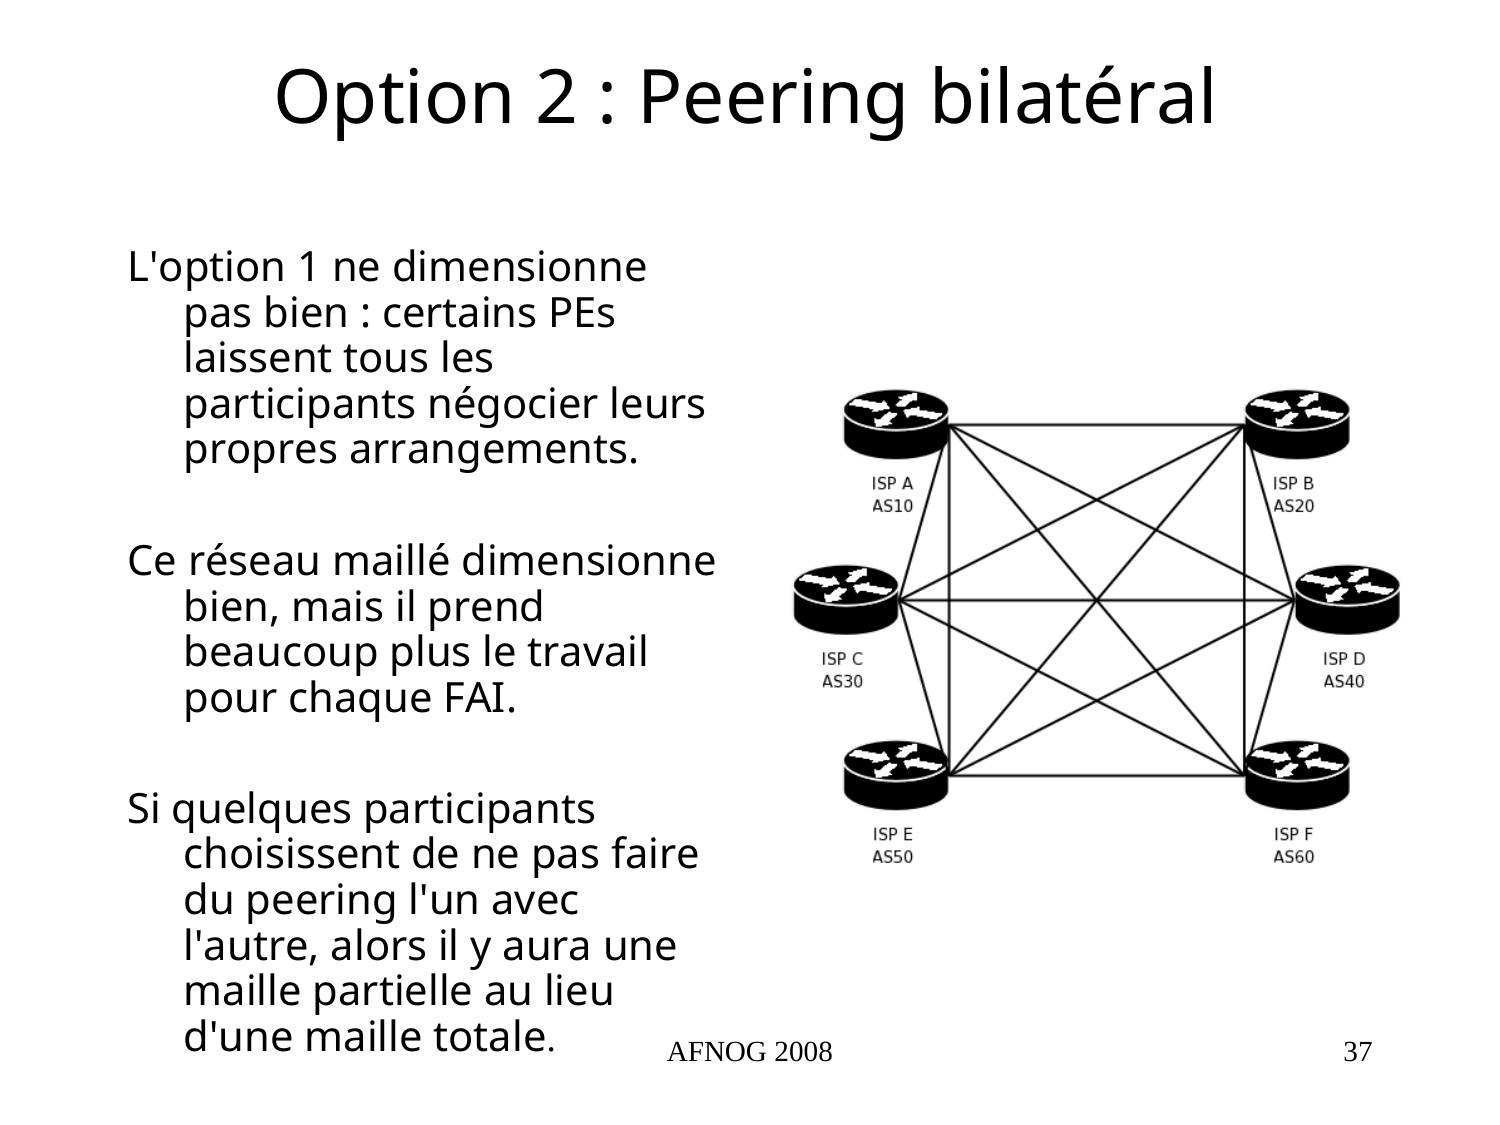

# Option 2 : Peering bilatéral
L'option 1 ne dimensionne pas bien : certains PEs laissent tous les participants négocier leurs propres arrangements.
Ce réseau maillé dimensionne bien, mais il prend beaucoup plus le travail pour chaque FAI.
Si quelques participants choisissent de ne pas faire du peering l'un avec l'autre, alors il y aura une maille partielle au lieu d'une maille totale.
AFNOG 2008